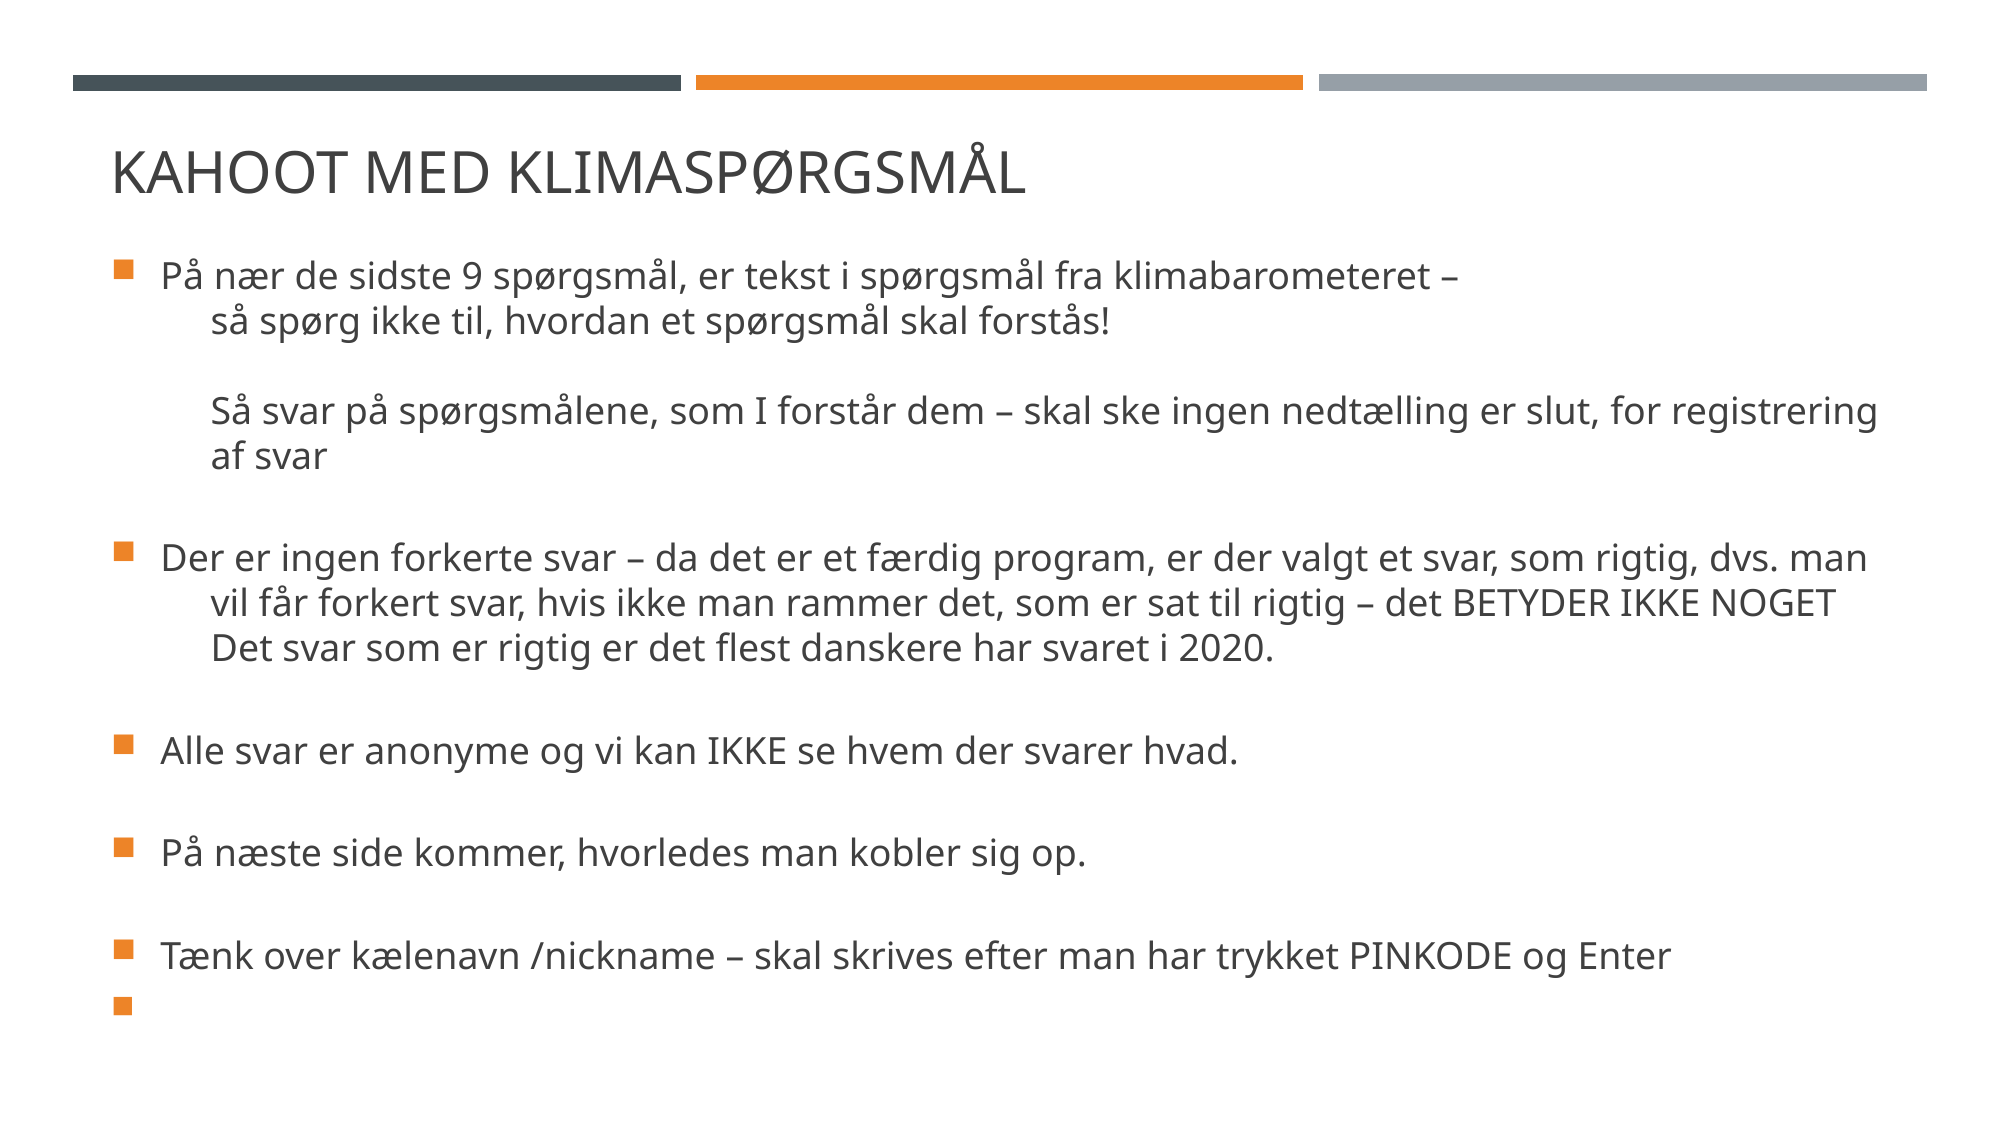

# KAHOOT MED klimaspørgsmål
På nær de sidste 9 spørgsmål, er tekst i spørgsmål fra klimabarometeret –
så spørg ikke til, hvordan et spørgsmål skal forstås!
Så svar på spørgsmålene, som I forstår dem – skal ske ingen nedtælling er slut, for registrering af svar
Der er ingen forkerte svar – da det er et færdig program, er der valgt et svar, som rigtig, dvs. man vil får forkert svar, hvis ikke man rammer det, som er sat til rigtig – det BETYDER IKKE NOGET
Det svar som er rigtig er det flest danskere har svaret i 2020.
Alle svar er anonyme og vi kan IKKE se hvem der svarer hvad.
På næste side kommer, hvorledes man kobler sig op.
Tænk over kælenavn /nickname – skal skrives efter man har trykket PINKODE og Enter